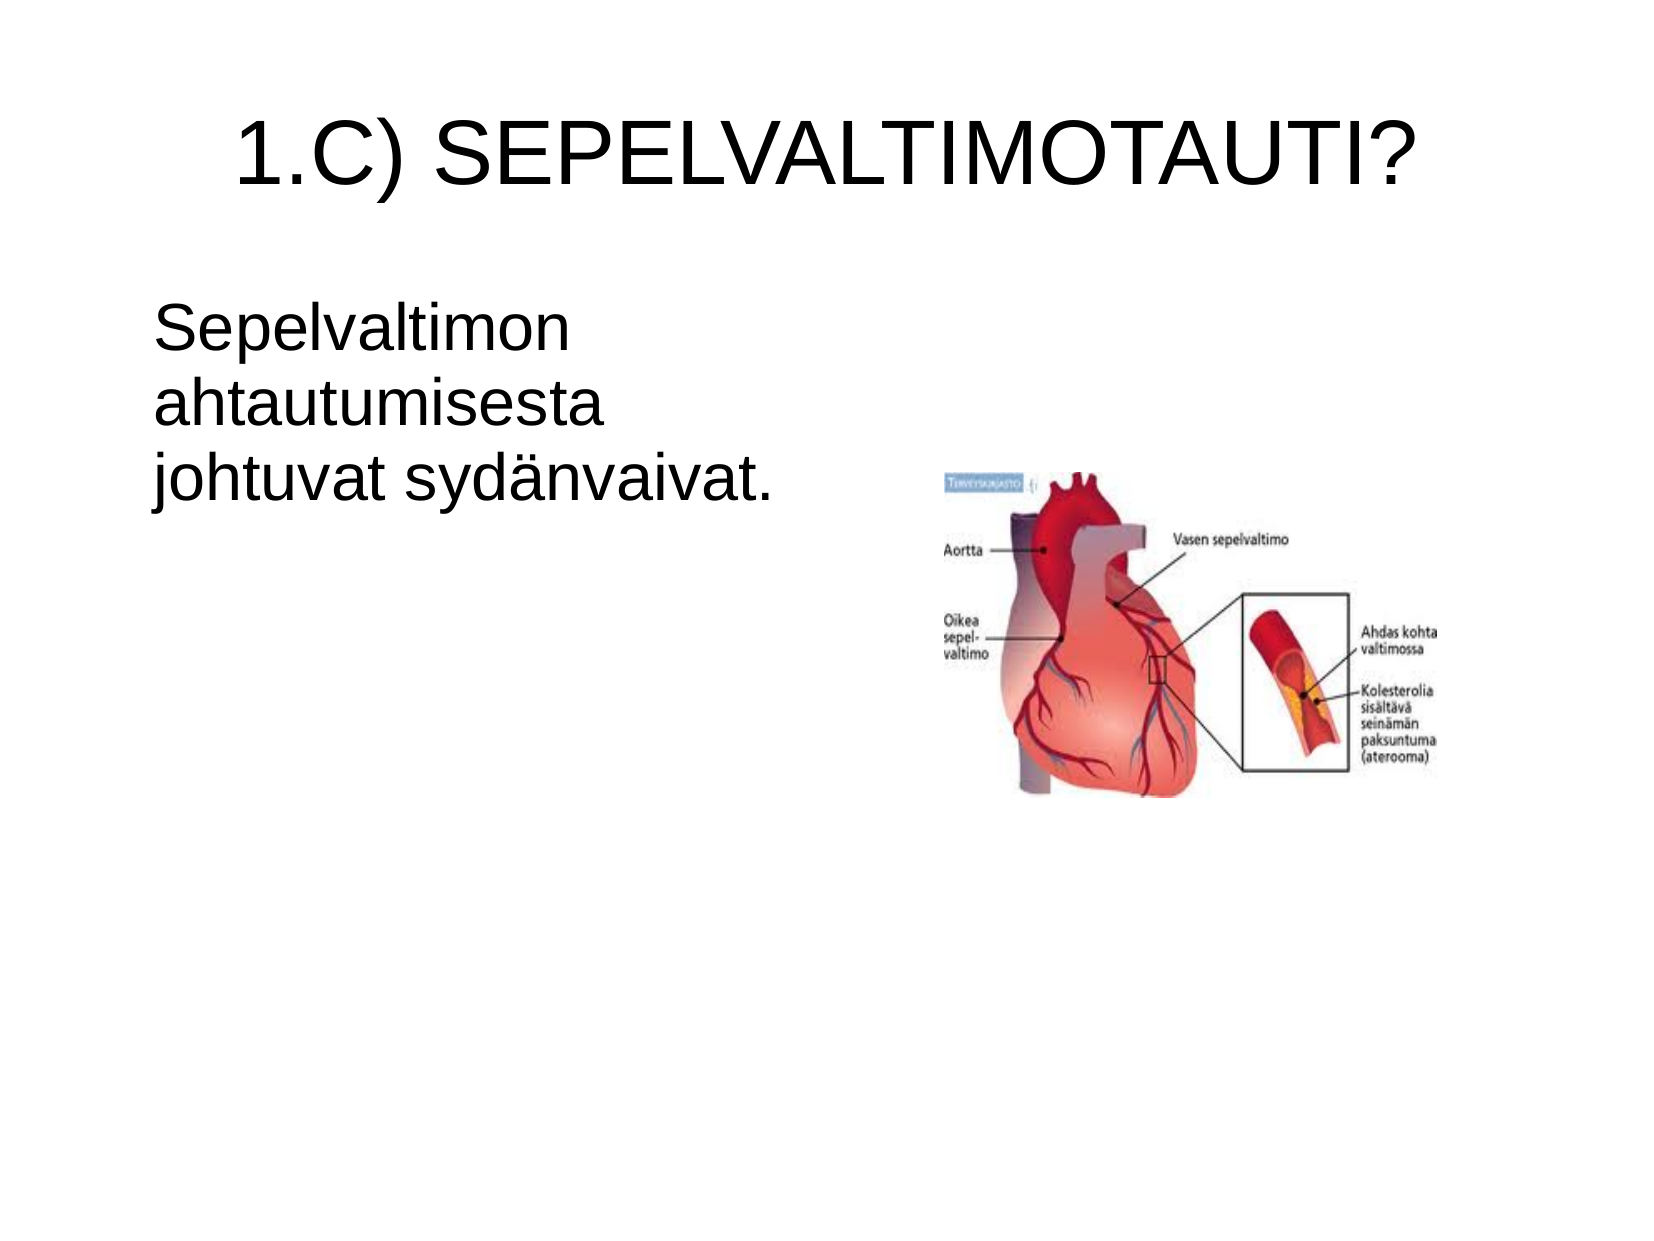

# 1.C) SEPELVALTIMOTAUTI?
Sepelvaltimon ahtautumisesta johtuvat sydänvaivat.